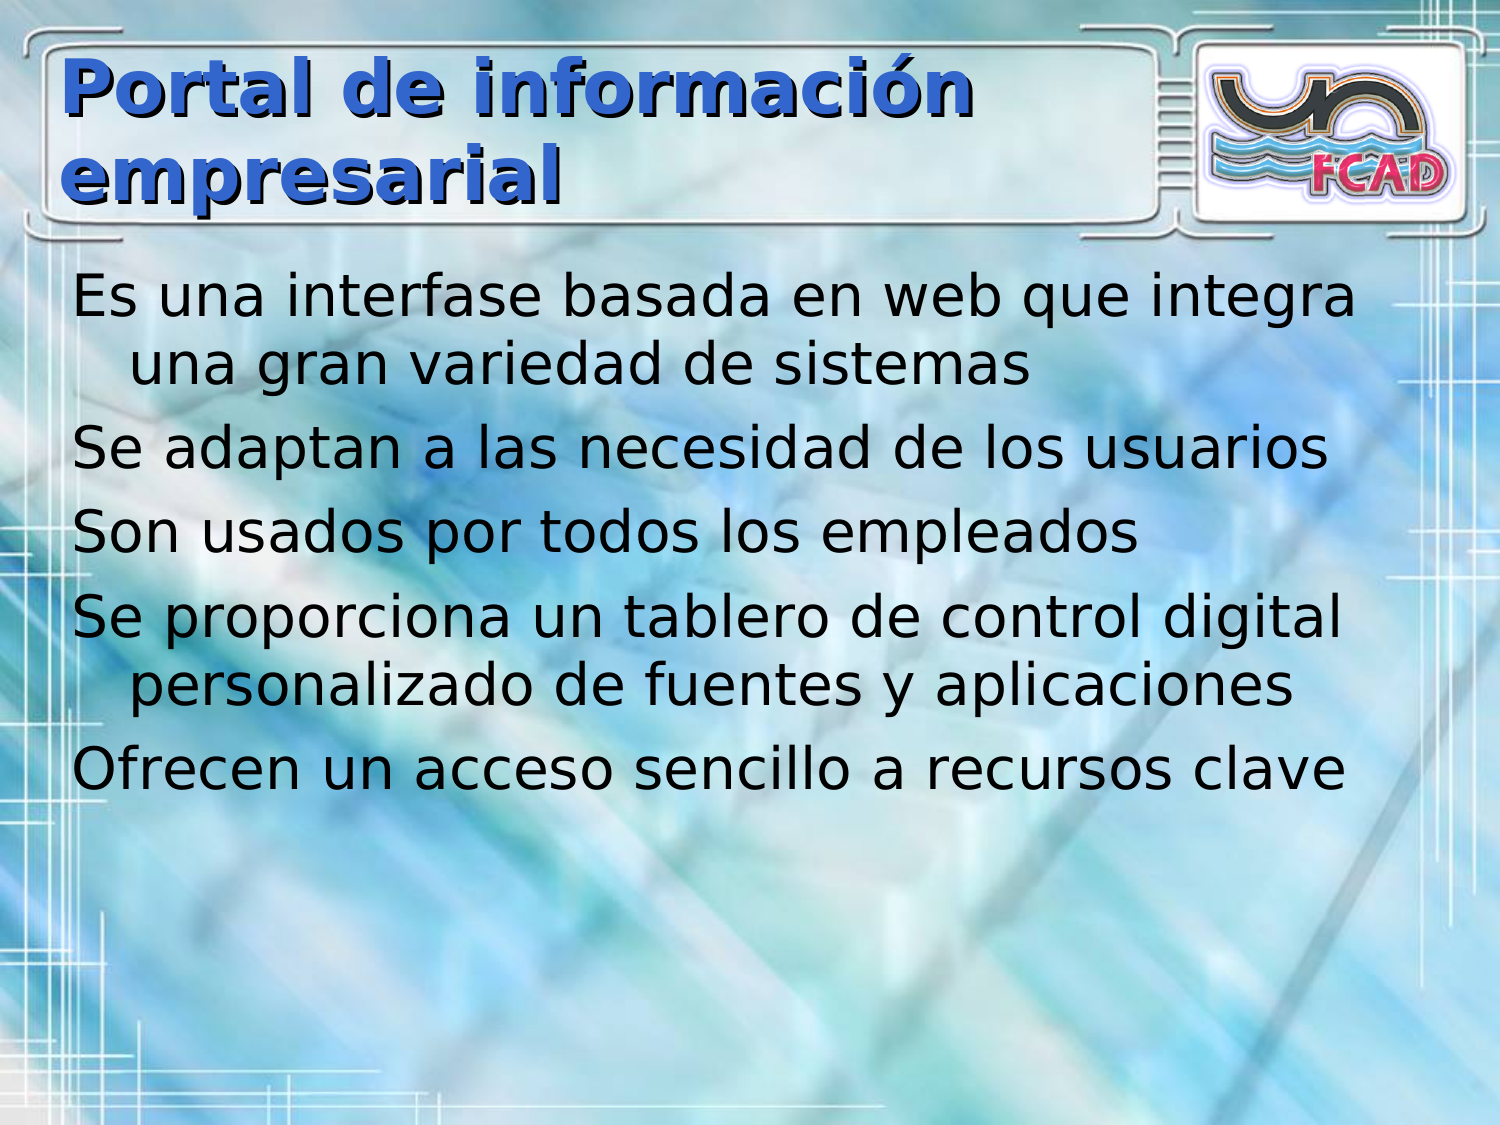

# Portal de información empresarial
Es una interfase basada en web que integra una gran variedad de sistemas
Se adaptan a las necesidad de los usuarios
Son usados por todos los empleados
Se proporciona un tablero de control digital personalizado de fuentes y aplicaciones
Ofrecen un acceso sencillo a recursos clave